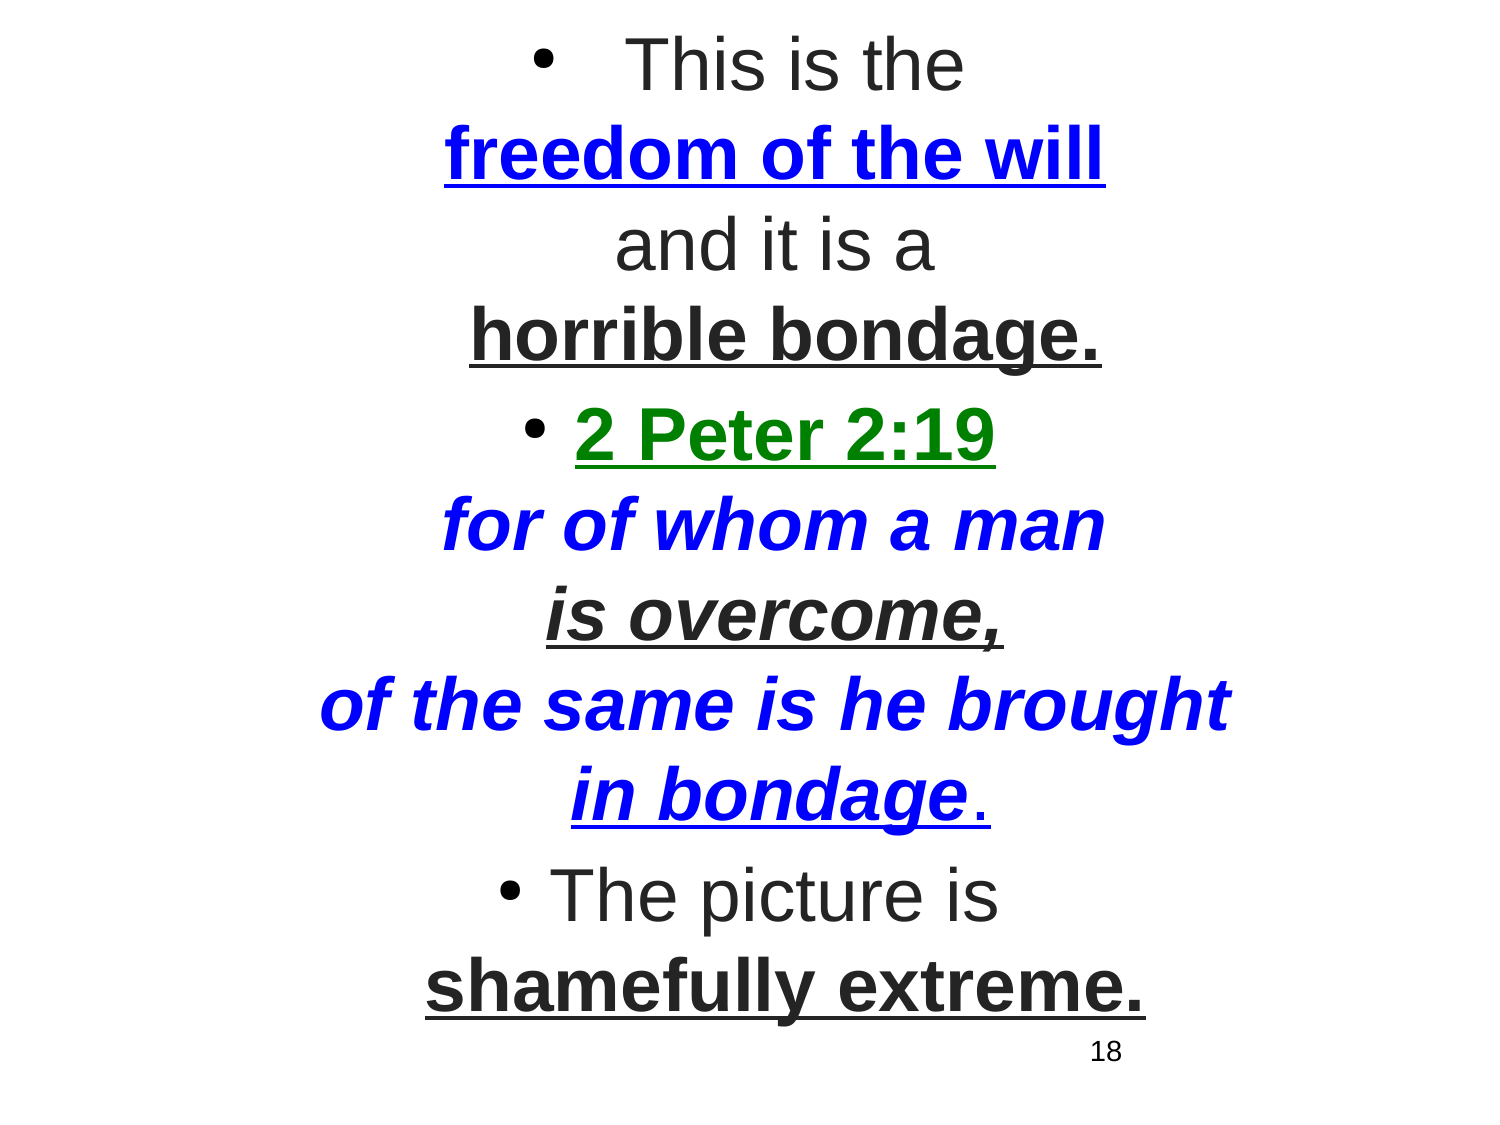

# This is the freedom of the will and it is a horrible bondage.
2 Peter 2:19
for of whom a man
is overcome,
of the same is he brought
in bondage.
The picture is
shamefully extreme.
18